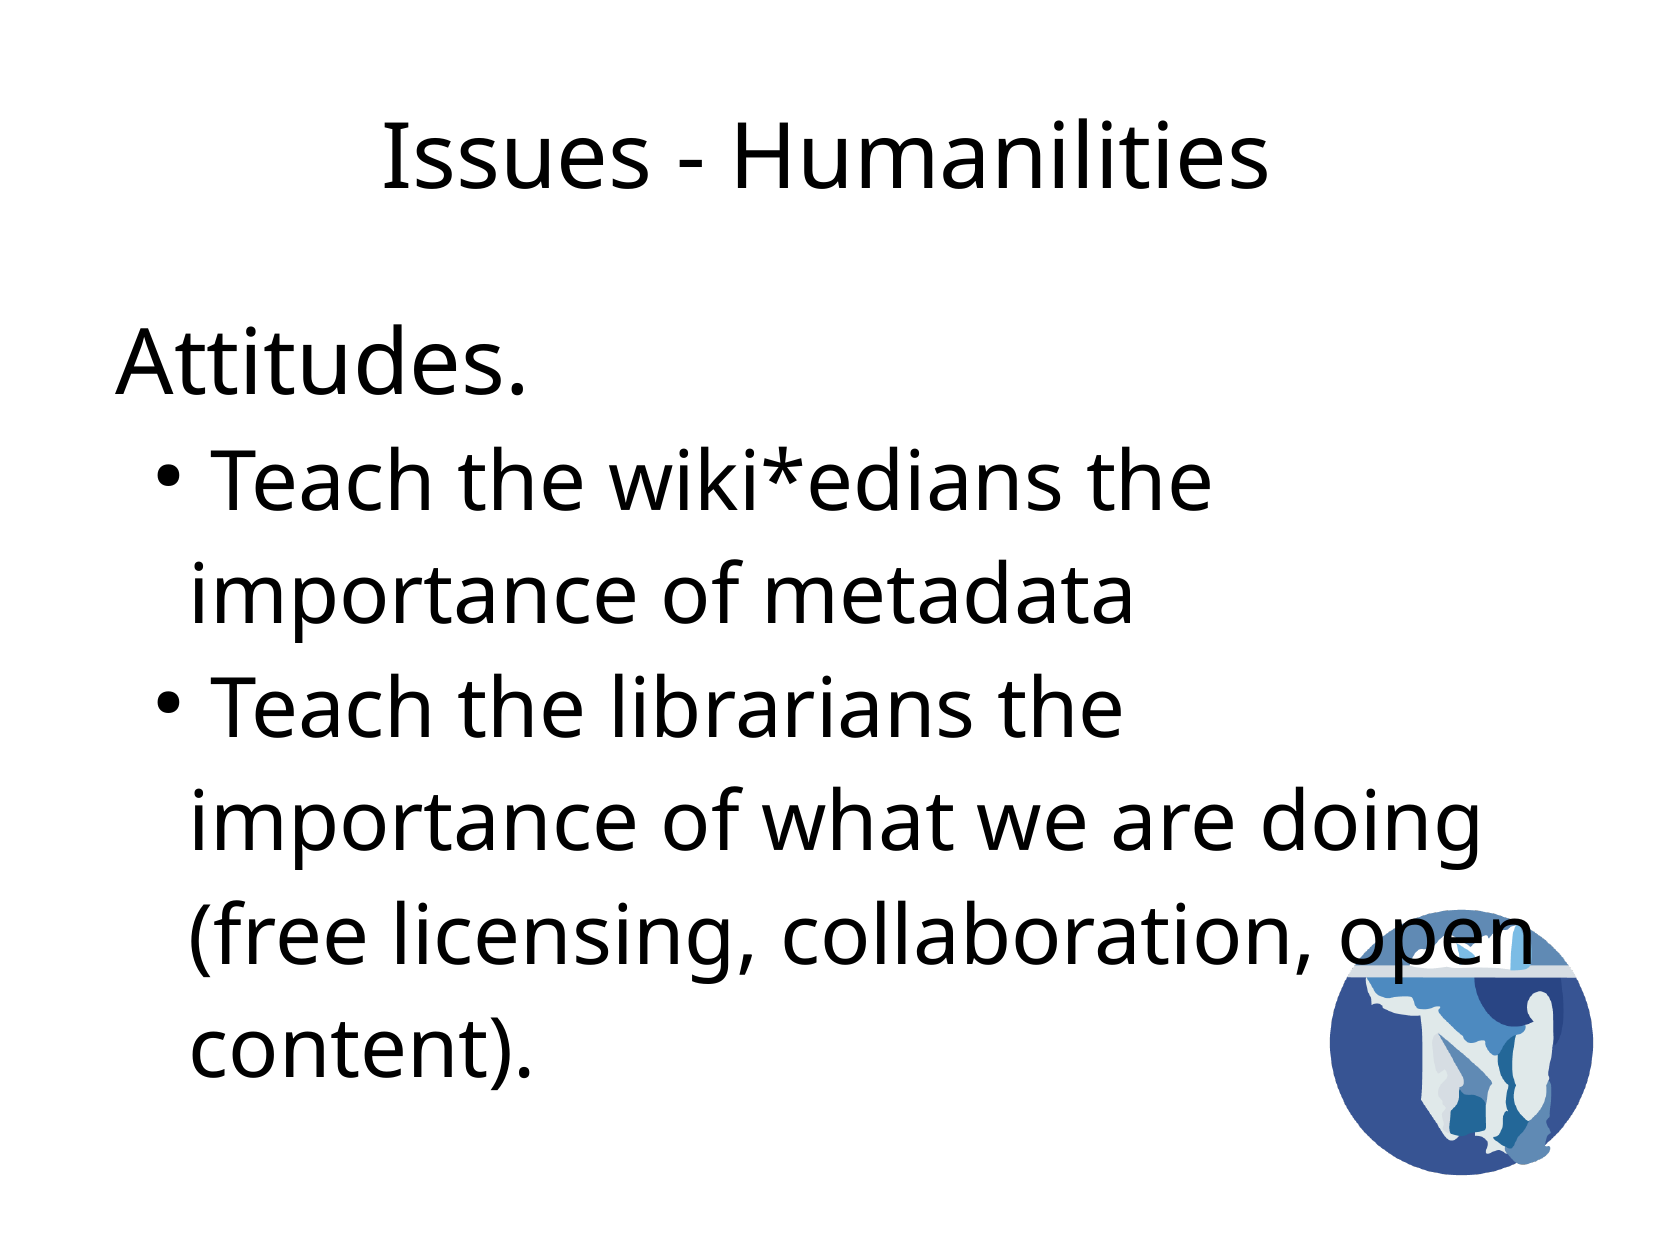

# Issues - Humanilities
Attitudes.
 Teach the wiki*edians the importance of metadata
 Teach the librarians the importance of what we are doing (free licensing, collaboration, open content).